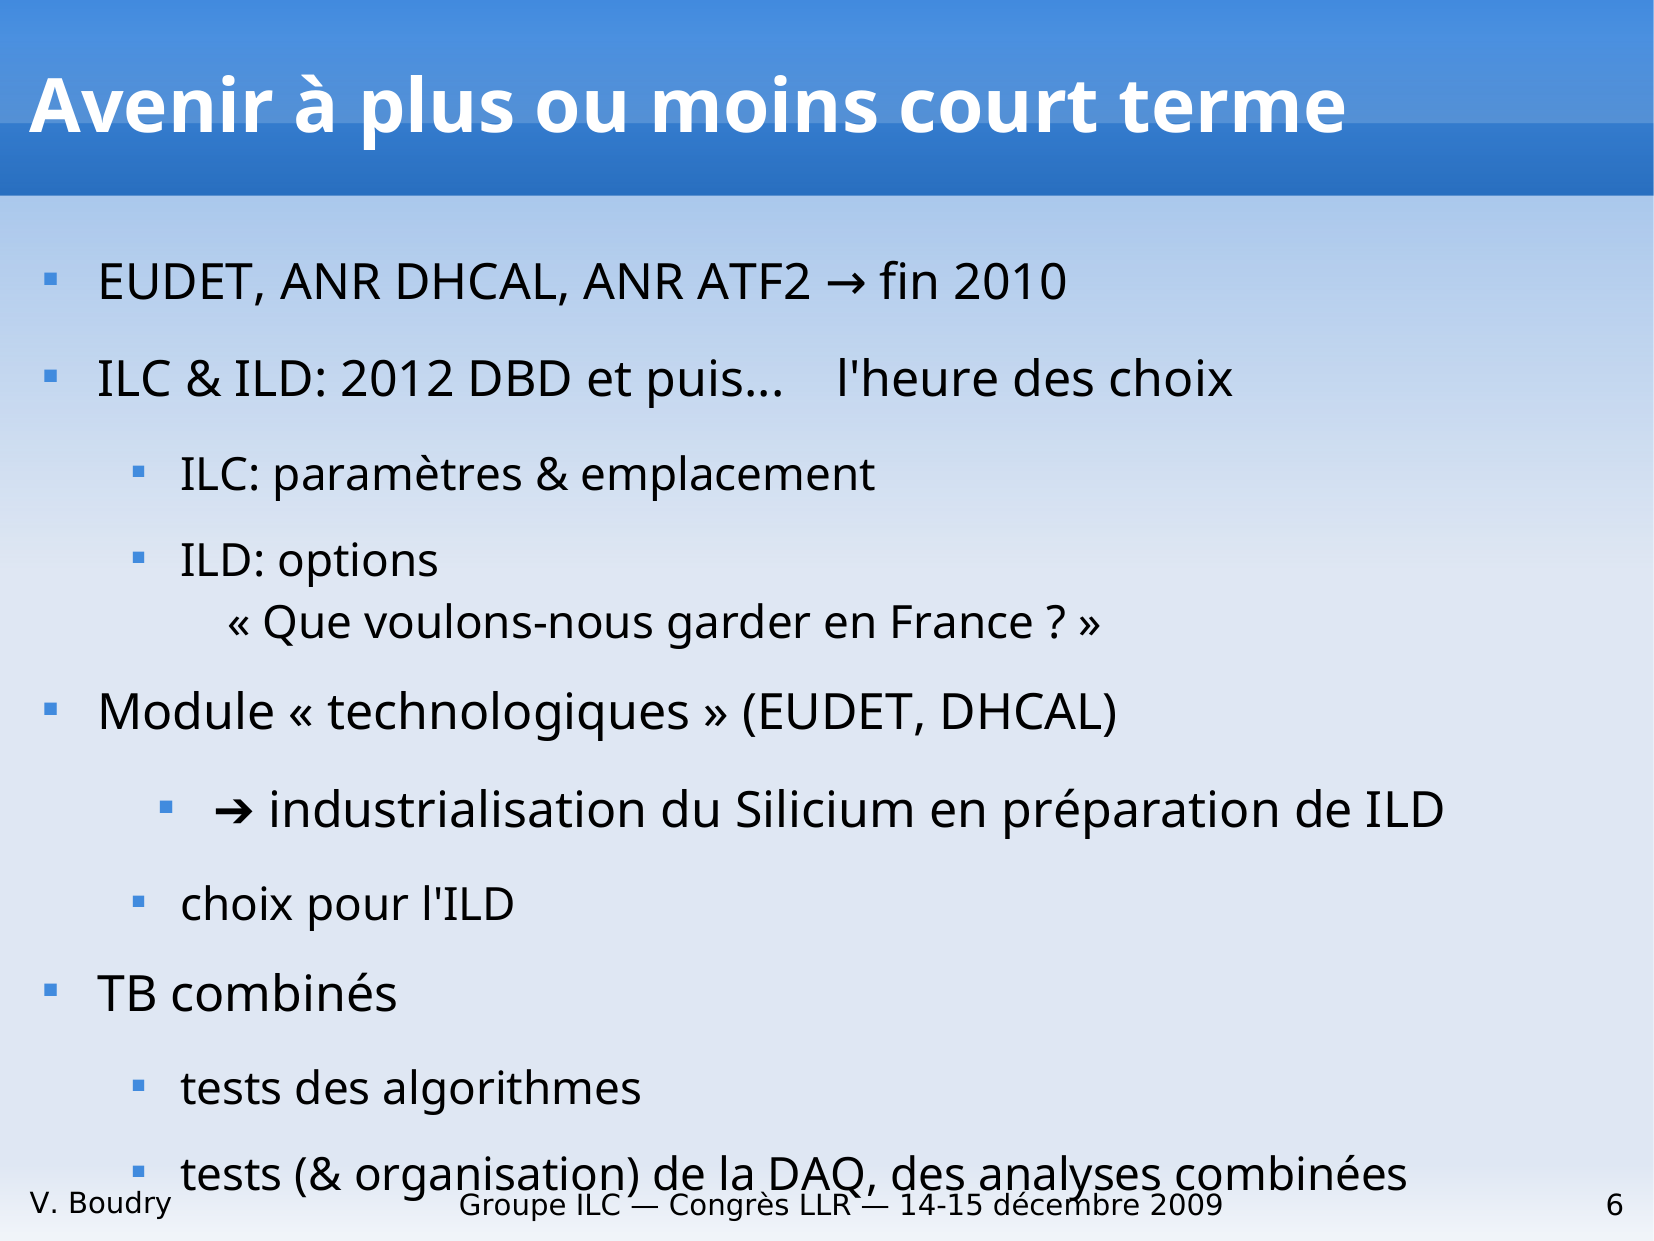

# Avenir à plus ou moins court terme
EUDET, ANR DHCAL, ANR ATF2 → fin 2010
ILC & ILD: 2012 DBD et puis... l'heure des choix
ILC: paramètres & emplacement
ILD: options
« Que voulons-nous garder en France ? »
Module « technologiques » (EUDET, DHCAL)
➔ industrialisation du Silicium en préparation de ILD
choix pour l'ILD
TB combinés
tests des algorithmes
tests (& organisation) de la DAQ, des analyses combinées
Groupe ILC — Congrès LLR — 14-15 décembre 2009
6